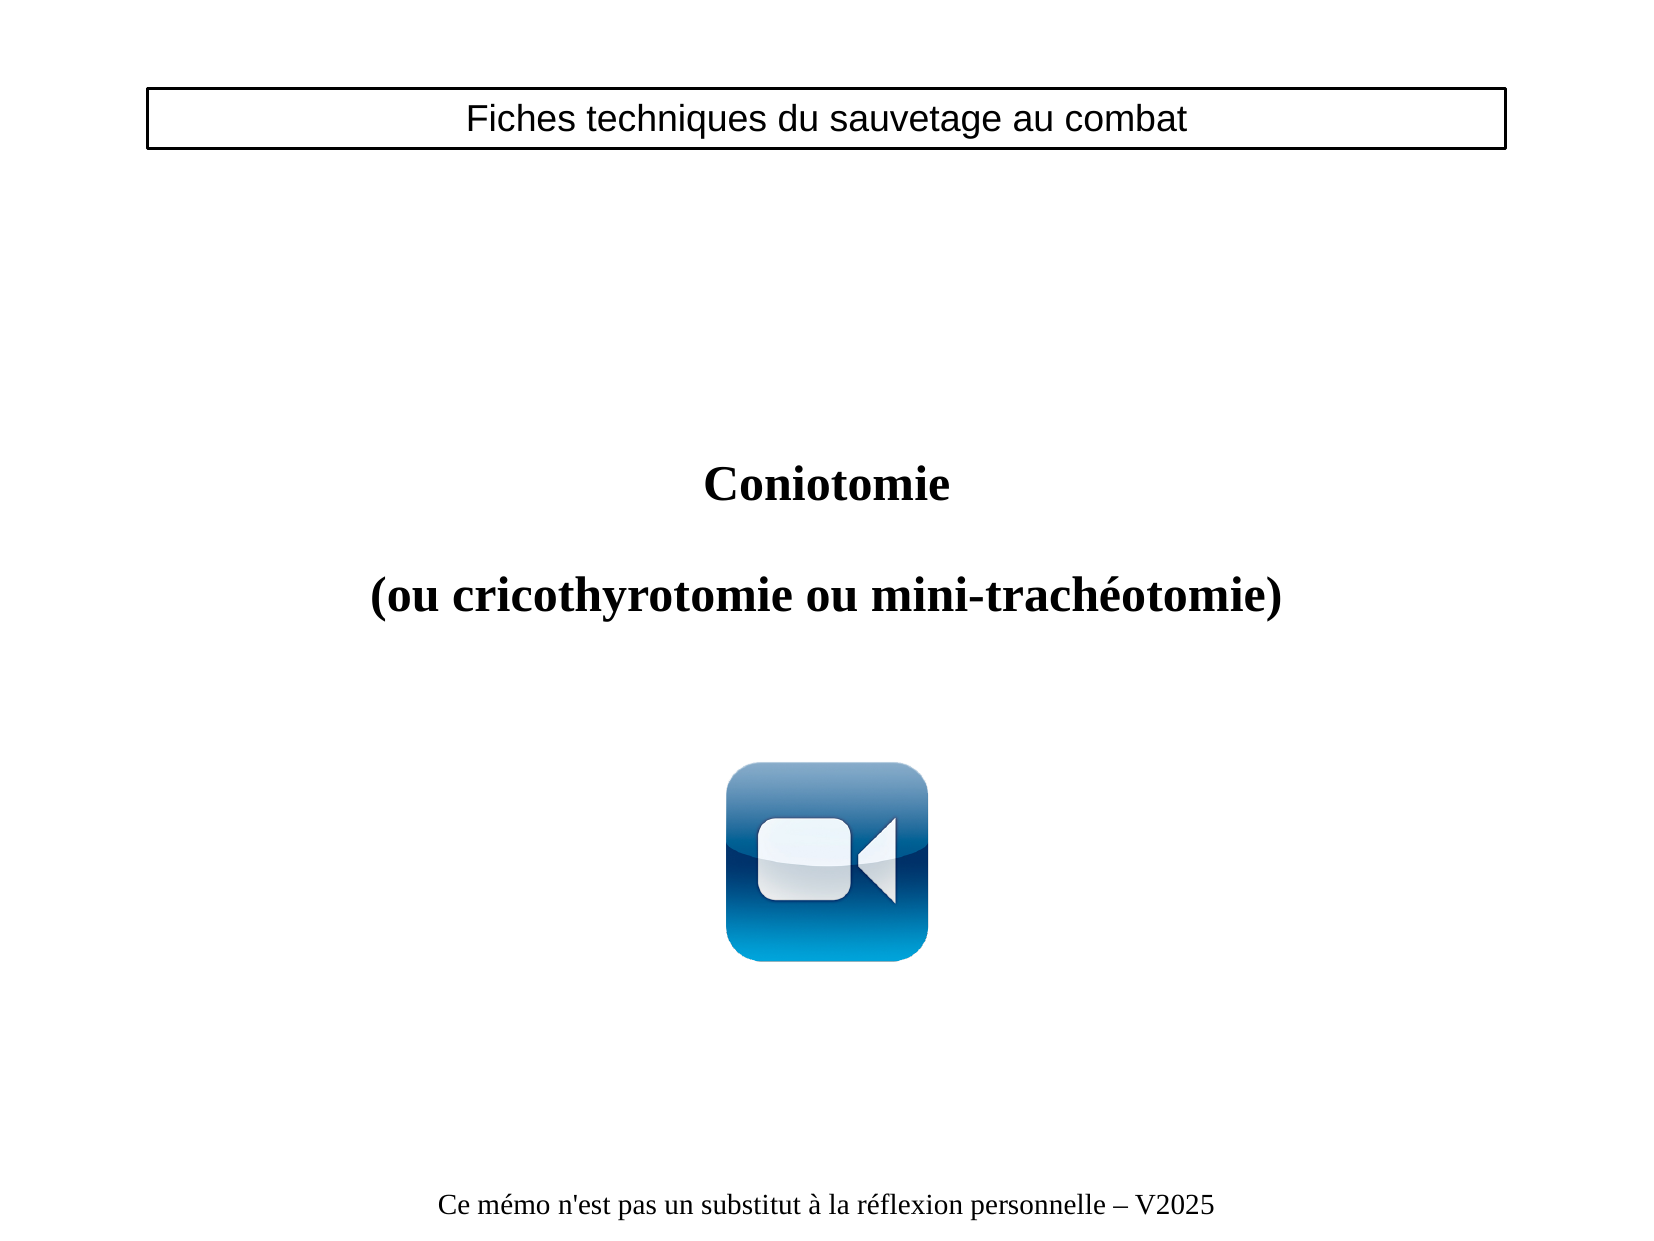

Fiches techniques du sauvetage au combat
Coniotomie
(ou cricothyrotomie ou mini-trachéotomie)
Ce mémo n'est pas un substitut à la réflexion personnelle – V2025